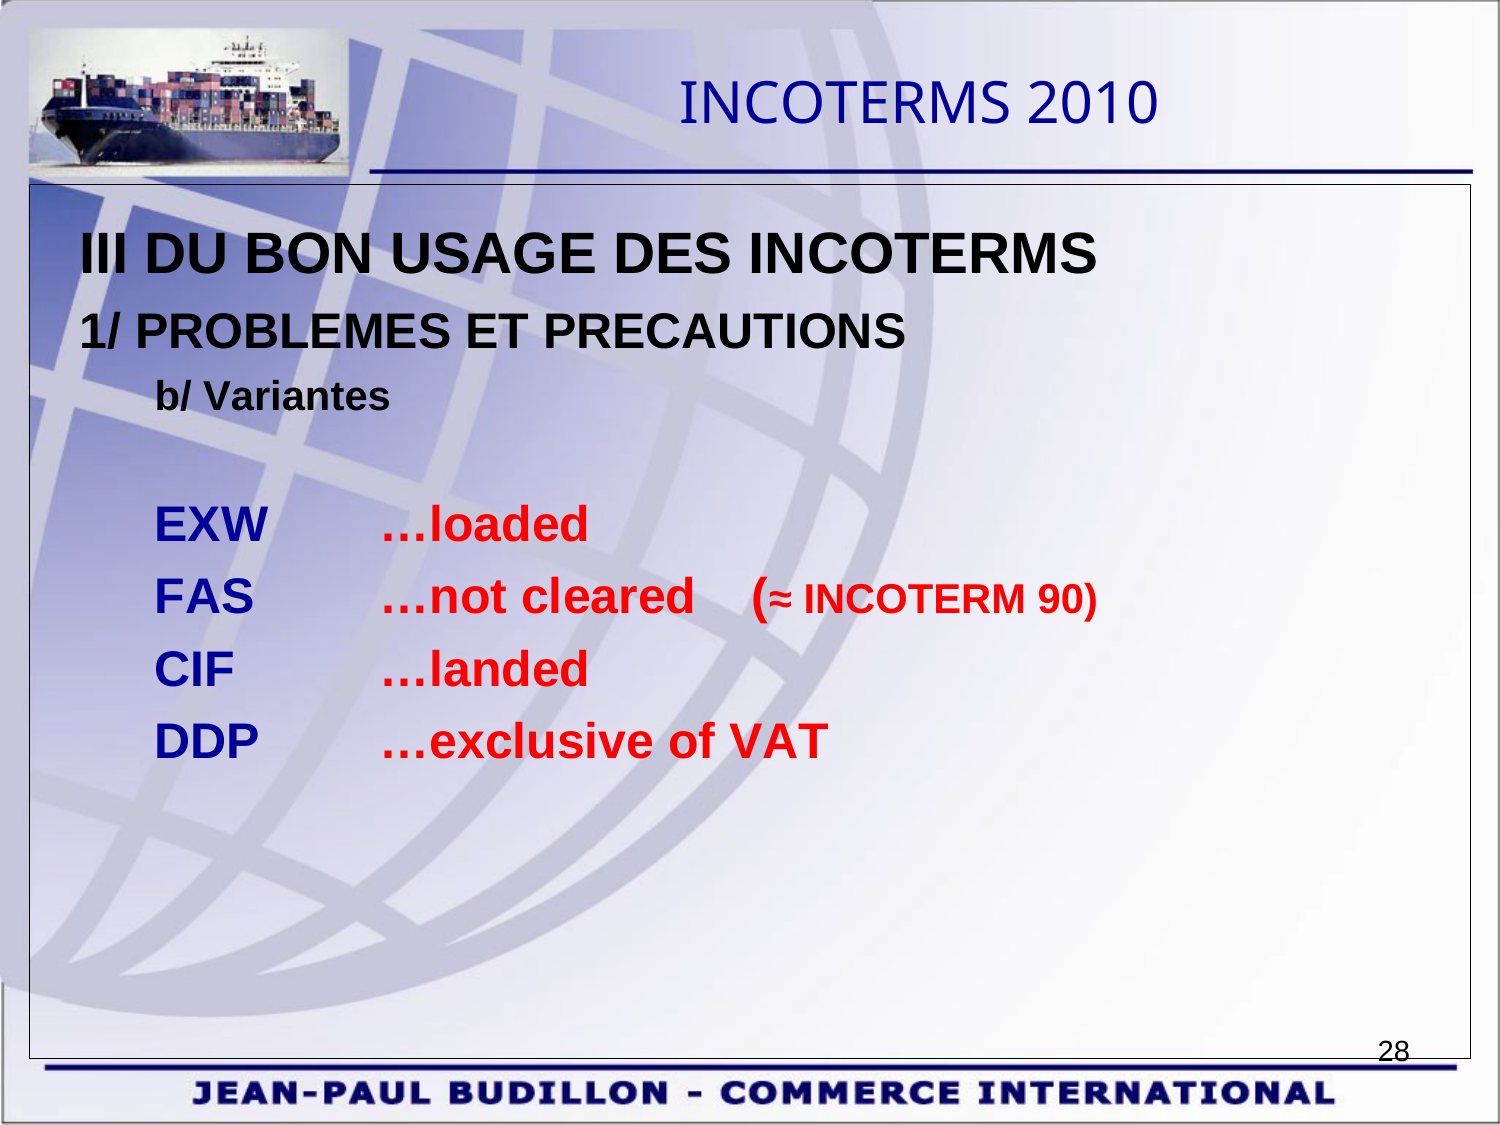

# INCOTERMS 2010
III DU BON USAGE DES INCOTERMS
1/ PROBLEMES ET PRECAUTIONS
b/ Variantes
EXW	…loaded
FAS	…not cleared (≈ INCOTERM 90)
CIF	…landed
DDP	…exclusive of VAT
28